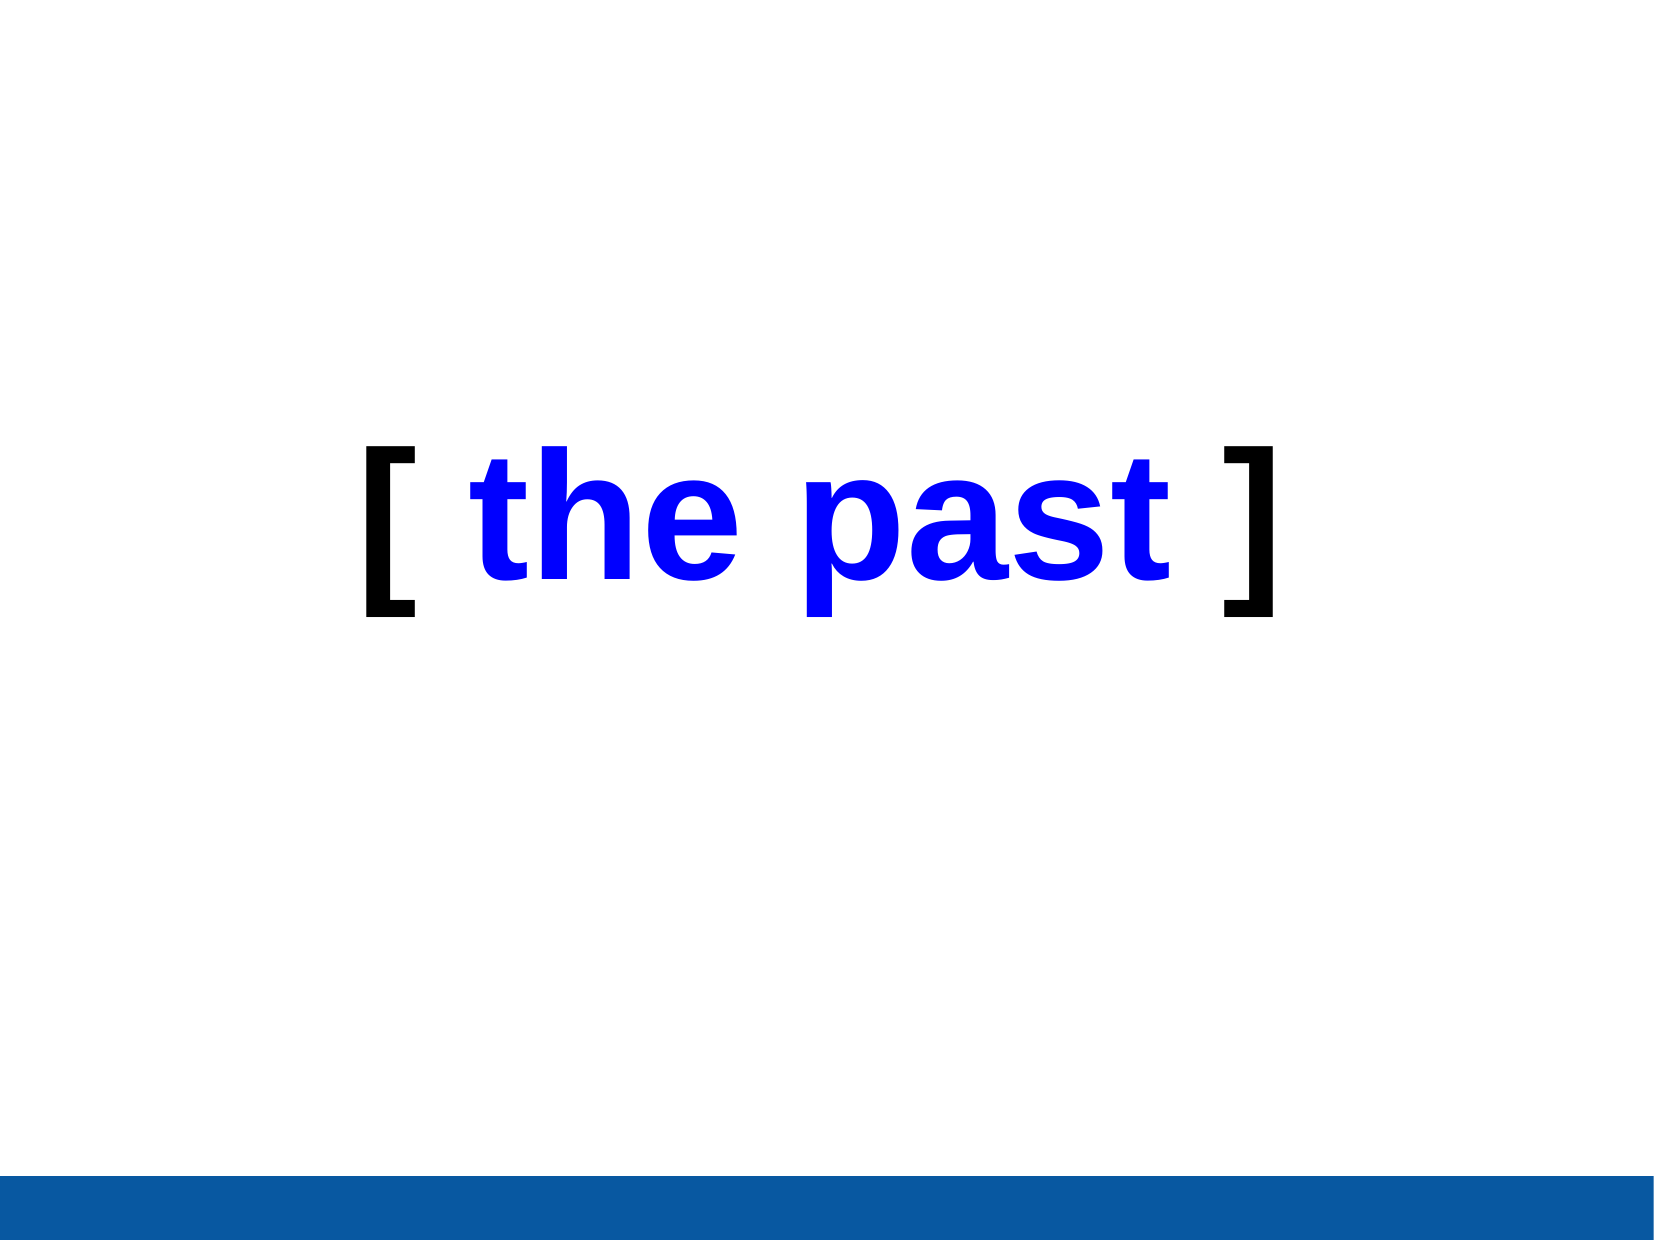

[ the past ]
# [ why? ]